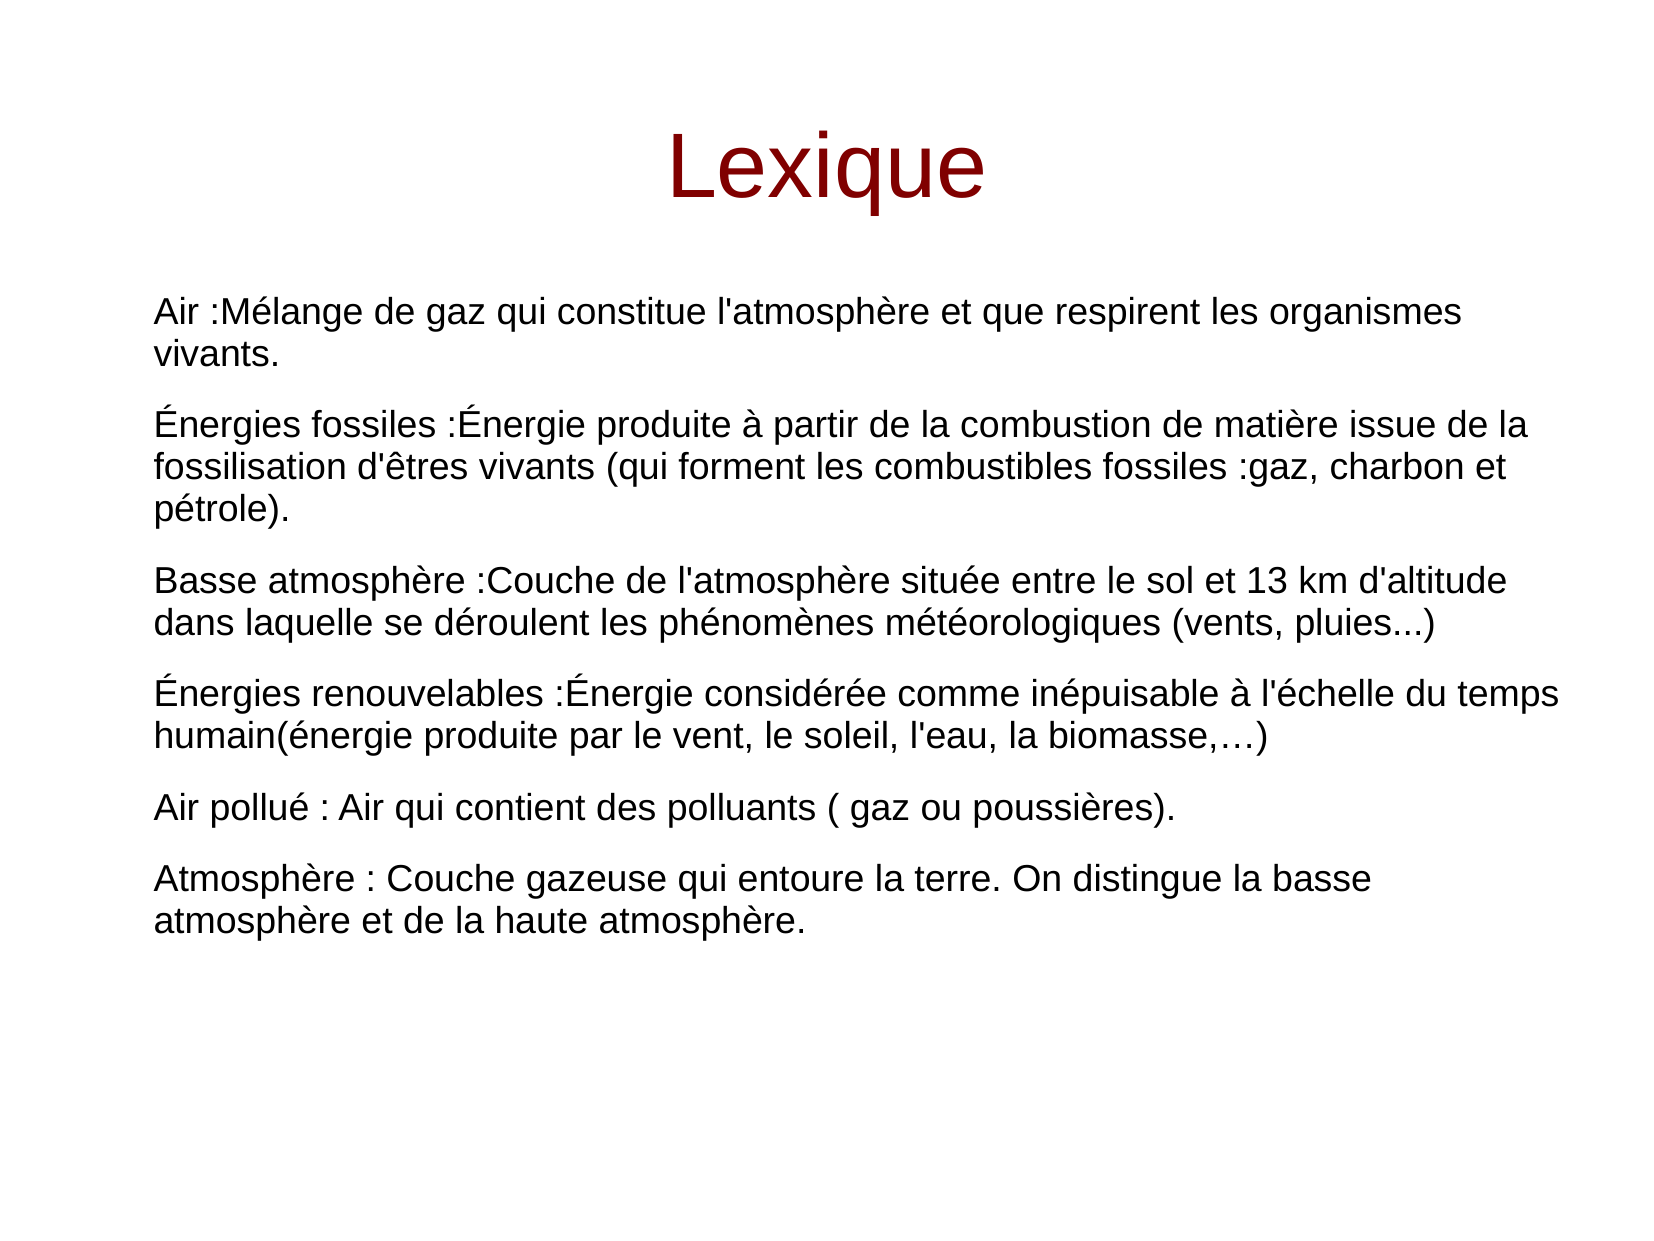

# Lexique
Air :Mélange de gaz qui constitue l'atmosphère et que respirent les organismes vivants.
Énergies fossiles :Énergie produite à partir de la combustion de matière issue de la fossilisation d'êtres vivants (qui forment les combustibles fossiles :gaz, charbon et pétrole).
Basse atmosphère :Couche de l'atmosphère située entre le sol et 13 km d'altitude dans laquelle se déroulent les phénomènes météorologiques (vents, pluies...)
Énergies renouvelables :Énergie considérée comme inépuisable à l'échelle du temps humain(énergie produite par le vent, le soleil, l'eau, la biomasse,…)
Air pollué : Air qui contient des polluants ( gaz ou poussières).
Atmosphère : Couche gazeuse qui entoure la terre. On distingue la basse atmosphère et de la haute atmosphère.